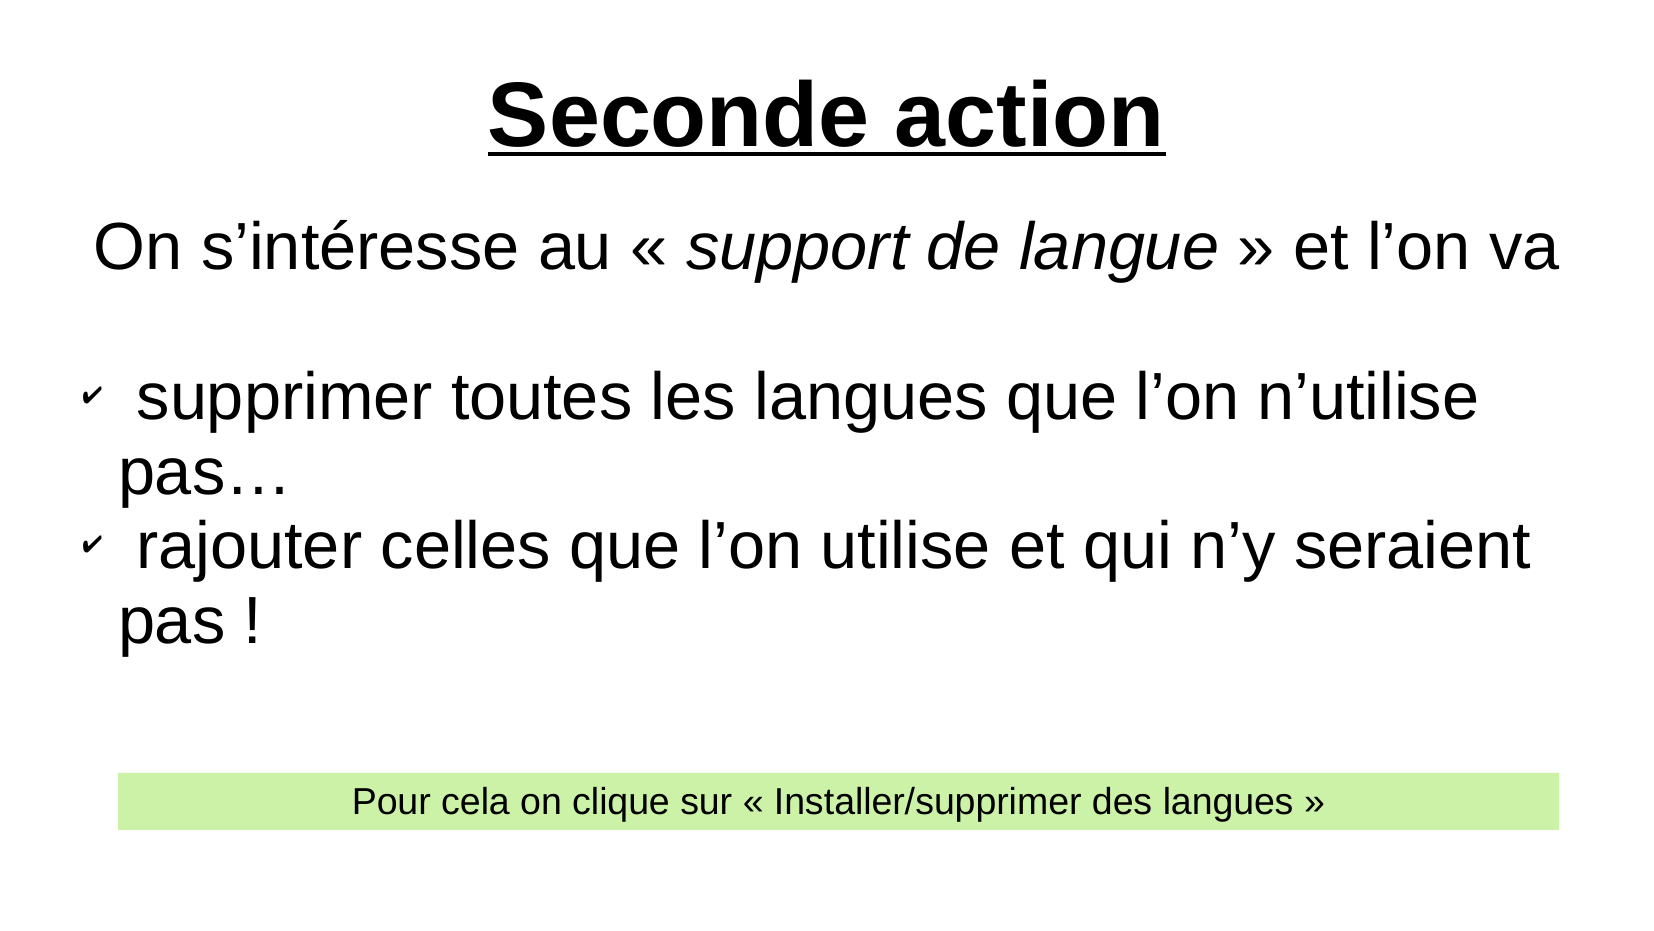

# Seconde action
On s’intéresse au « support de langue » et l’on va
 supprimer toutes les langues que l’on n’utilise pas…
 rajouter celles que l’on utilise et qui n’y seraient pas !
Pour cela on clique sur « Installer/supprimer des langues »